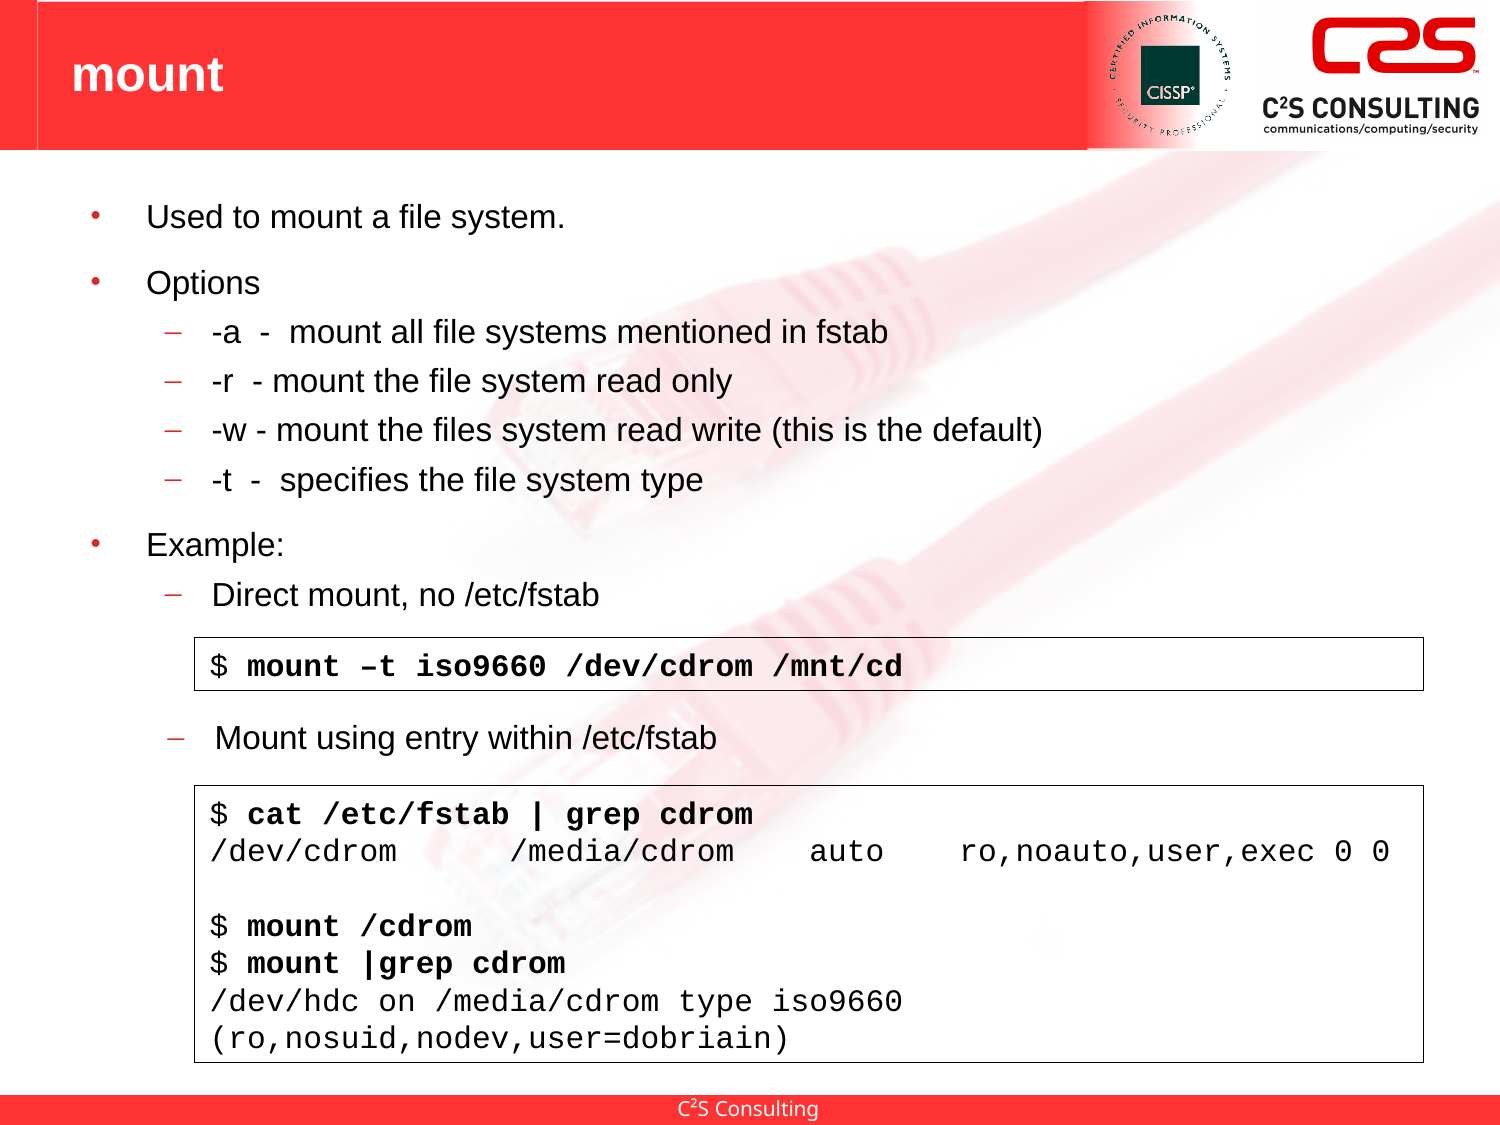

mount
# Used to mount a file system.
Options
-a - mount all file systems mentioned in fstab
-r - mount the file system read only
-w - mount the files system read write (this is the default)
-t - specifies the file system type
Example:
Direct mount, no /etc/fstab
$ mount –t iso9660 /dev/cdrom /mnt/cd
Mount using entry within /etc/fstab
$ cat /etc/fstab | grep cdrom
/dev/cdrom /media/cdrom auto ro,noauto,user,exec 0 0
$ mount /cdrom
$ mount |grep cdrom
/dev/hdc on /media/cdrom type iso9660 (ro,nosuid,nodev,user=dobriain)